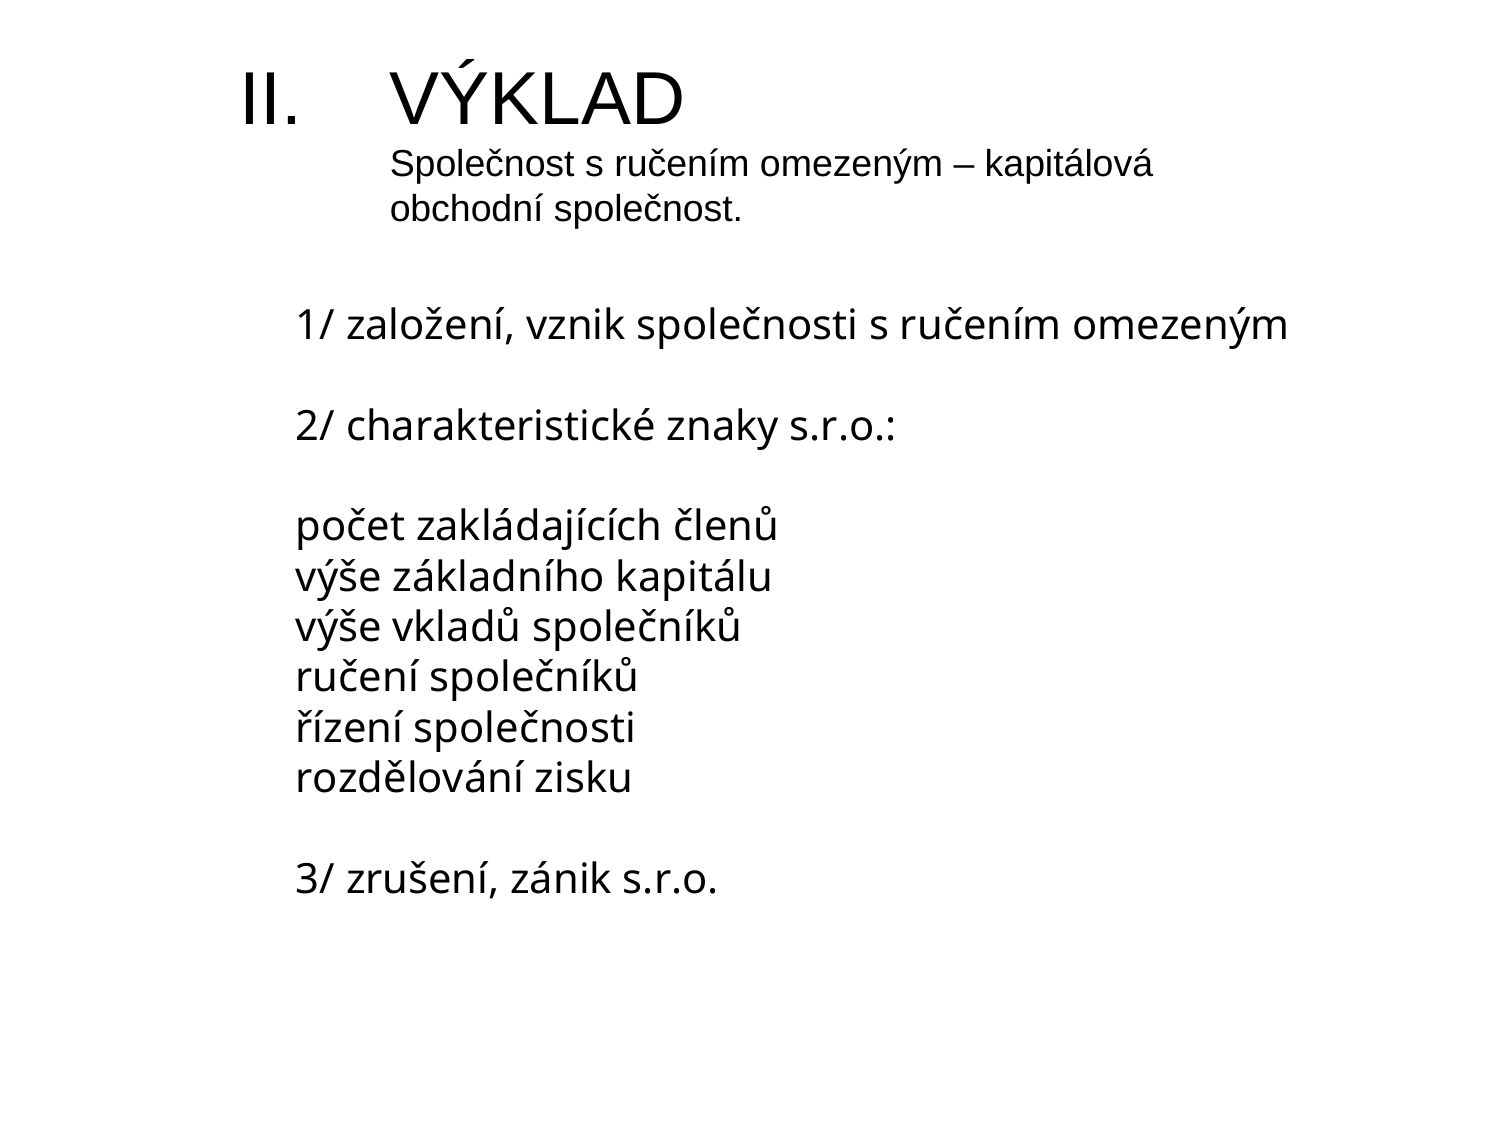

# VÝKLAD Společnost s ručením omezeným – kapitálová obchodní společnost.
	1/ založení, vznik společnosti s ručením omezeným
	2/ charakteristické znaky s.r.o.:
	počet zakládajících členů
	výše základního kapitálu
	výše vkladů společníků
	ručení společníků
	řízení společnosti
	rozdělování zisku
	3/ zrušení, zánik s.r.o.